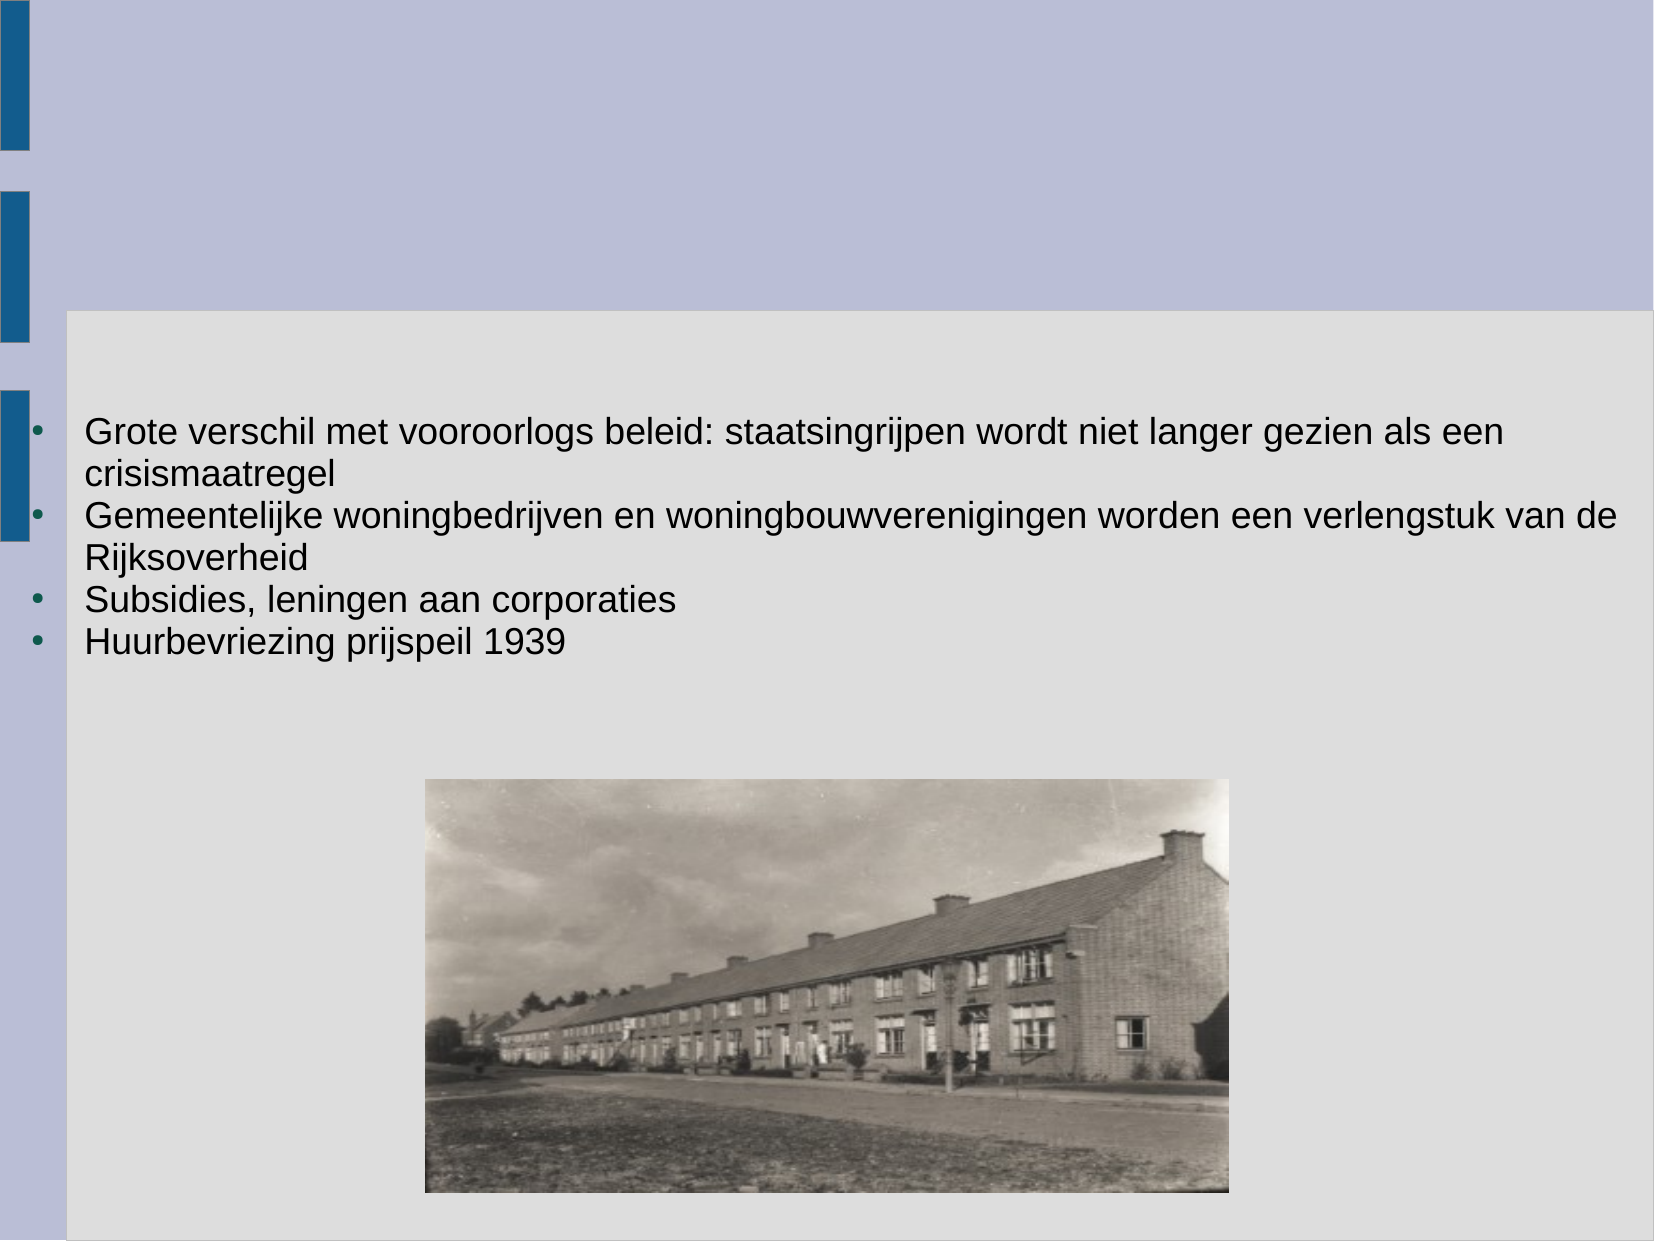

#
Grote verschil met vooroorlogs beleid: staatsingrijpen wordt niet langer gezien als een crisismaatregel
Gemeentelijke woningbedrijven en woningbouwverenigingen worden een verlengstuk van de Rijksoverheid
Subsidies, leningen aan corporaties
Huurbevriezing prijspeil 1939